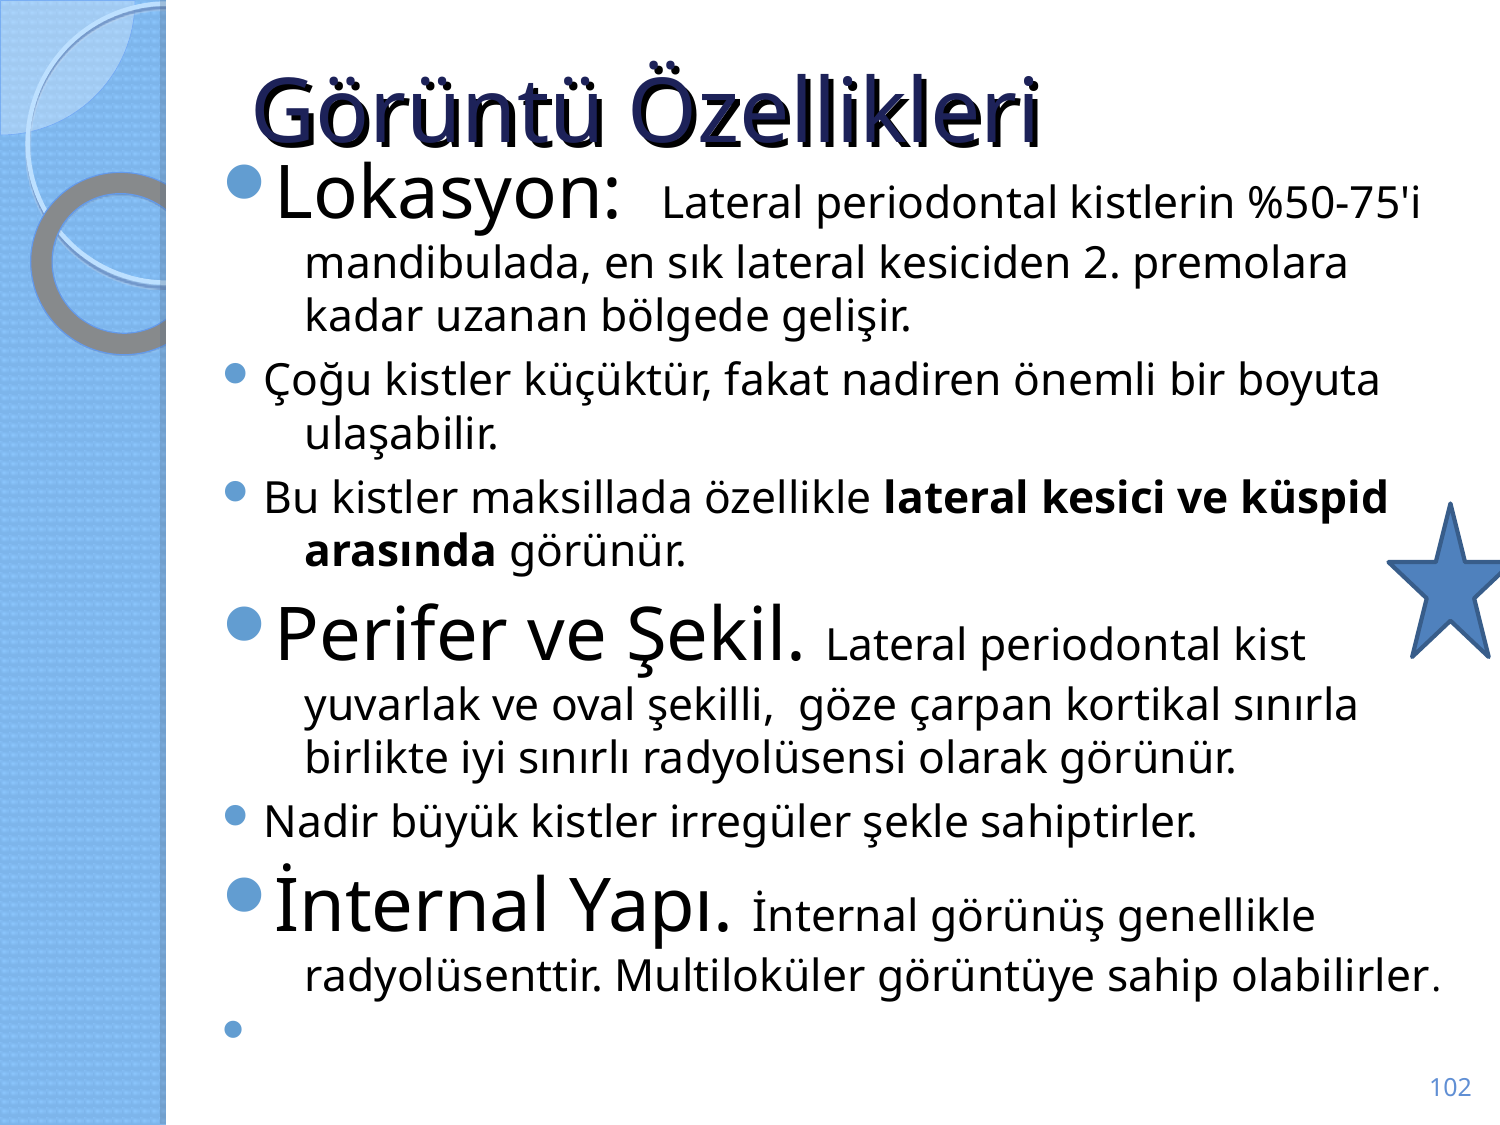

# Görüntü Özellikleri
Lokasyon: Lateral periodontal kistlerin %50-75'i mandibulada, en sık lateral kesiciden 2. premolara kadar uzanan bölgede gelişir.
Çoğu kistler küçüktür, fakat nadiren önemli bir boyuta ulaşabilir.
Bu kistler maksillada özellikle lateral kesici ve küspid arasında görünür.
Perifer ve Şekil. Lateral periodontal kist yuvarlak ve oval şekilli, göze çarpan kortikal sınırla birlikte iyi sınırlı radyolüsensi olarak görünür.
Nadir büyük kistler irregüler şekle sahiptirler.
İnternal Yapı. İnternal görünüş genellikle radyolüsenttir. Multiloküler görüntüye sahip olabilirler.